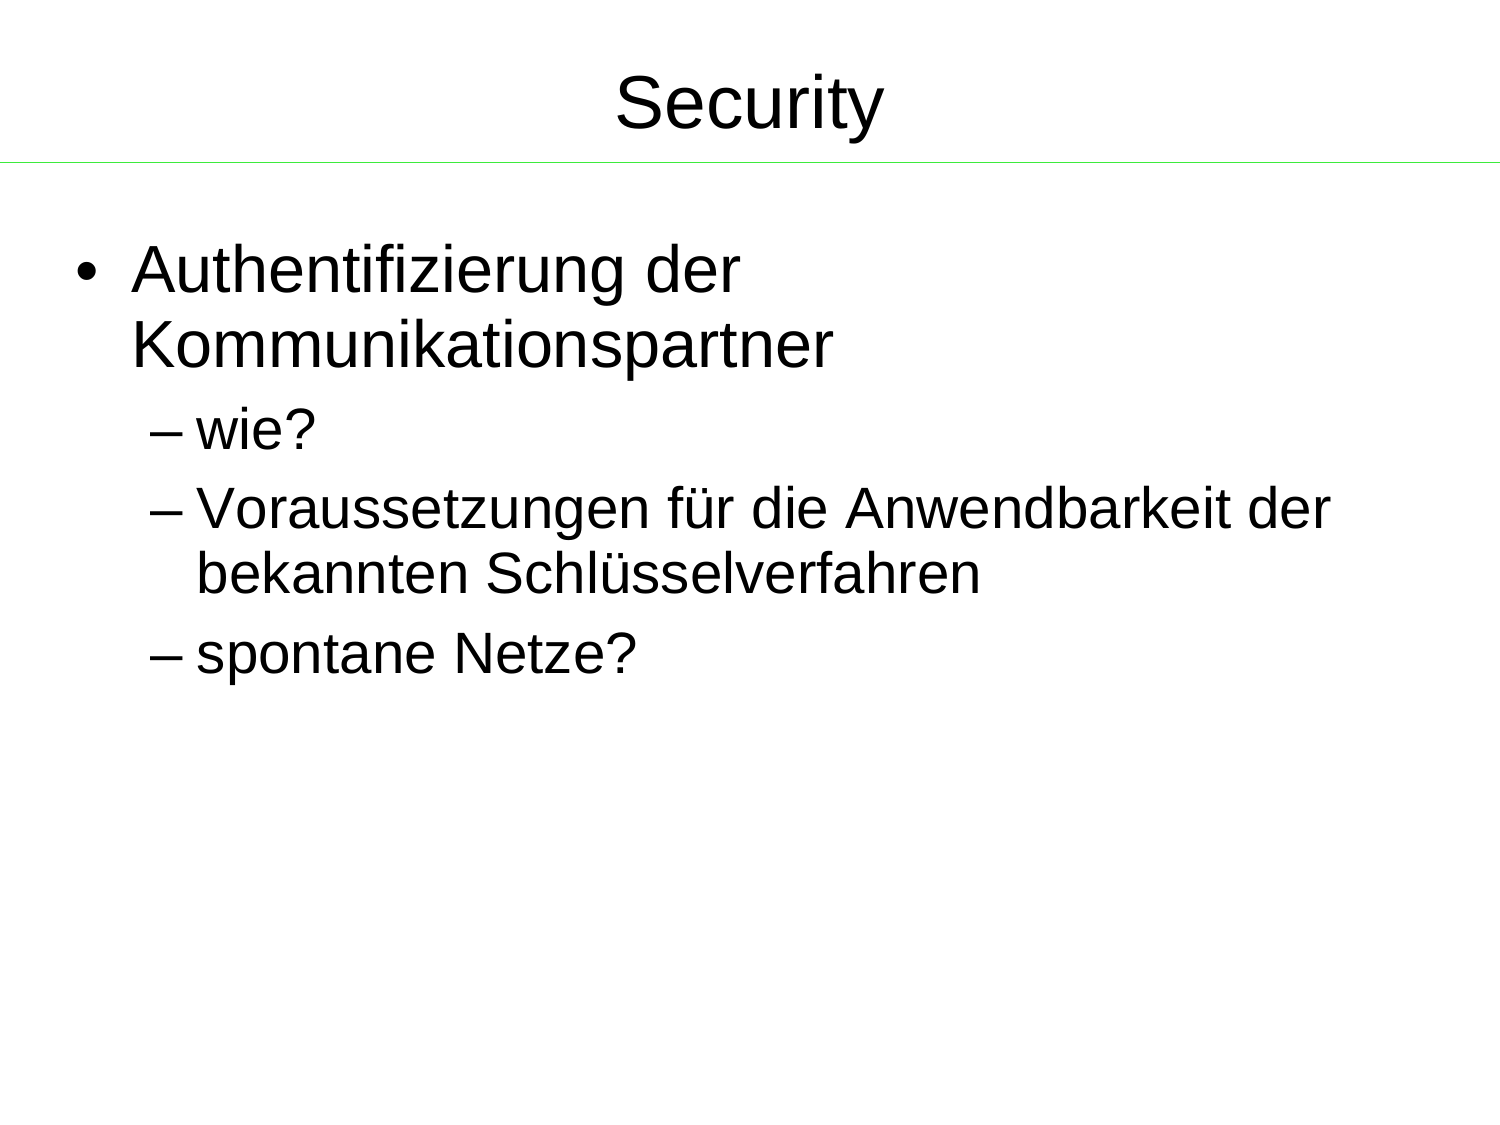

# Security
Authentifizierung der Kommunikationspartner
wie?
Voraussetzungen für die Anwendbarkeit der bekannten Schlüsselverfahren
spontane Netze?